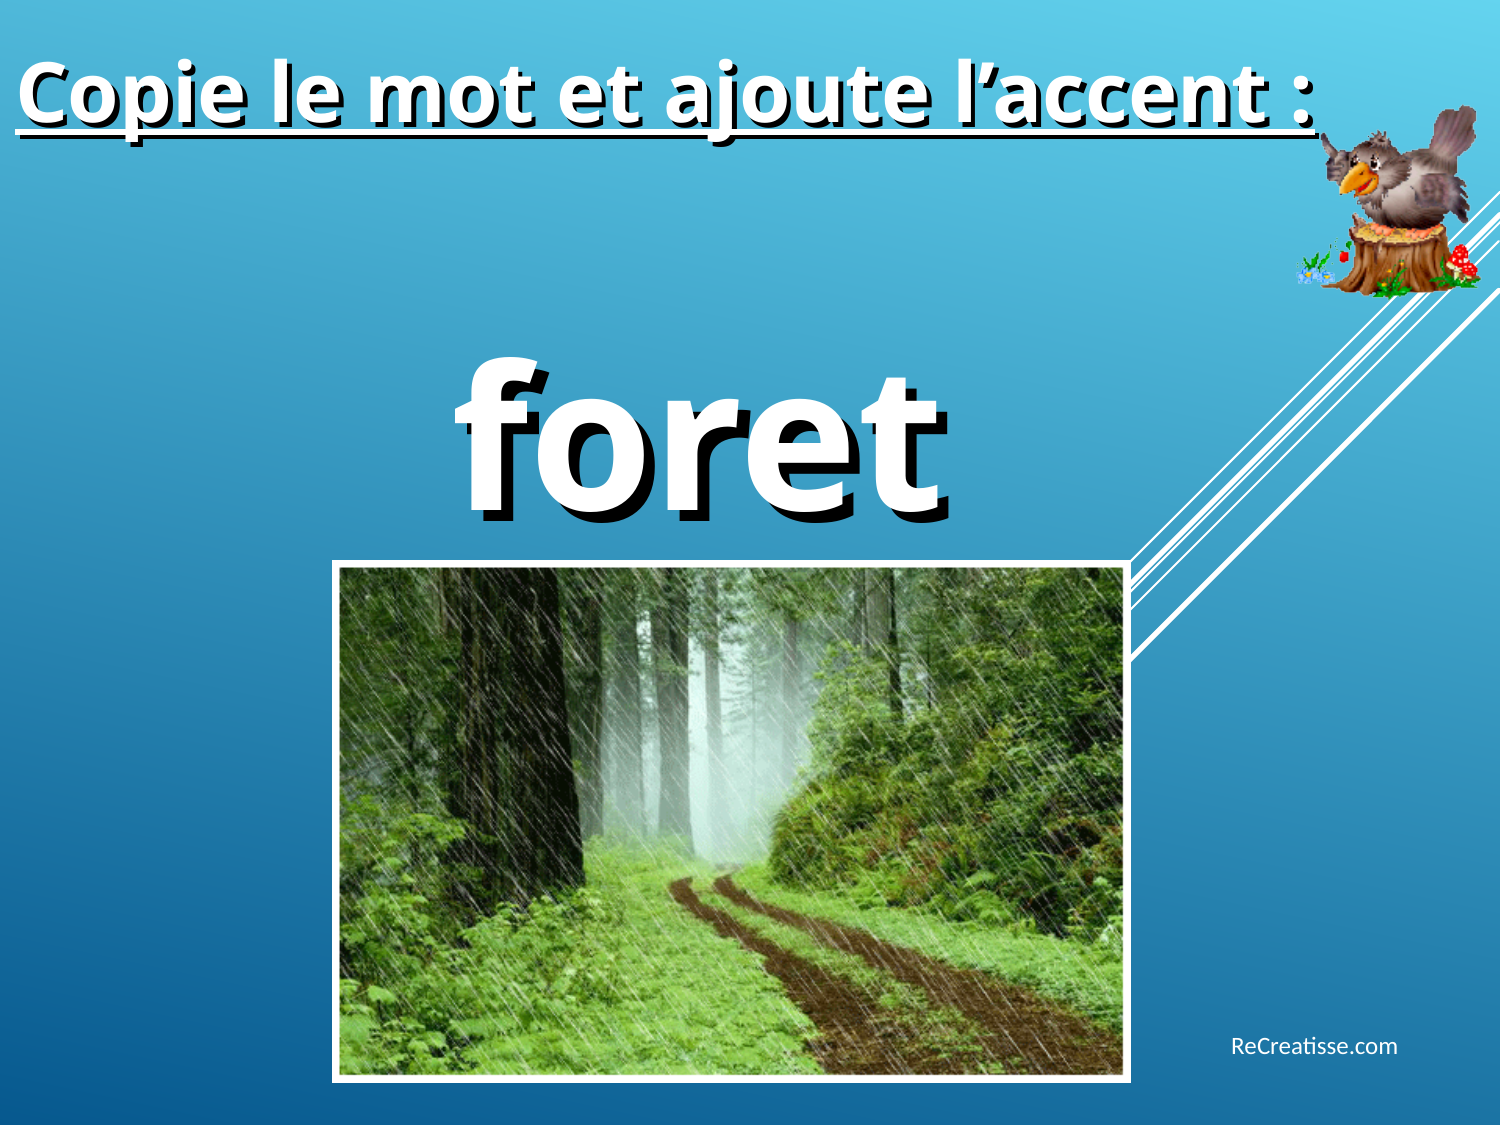

Copie le mot et ajoute l’accent :
ê
foret
ReCreatisse.com